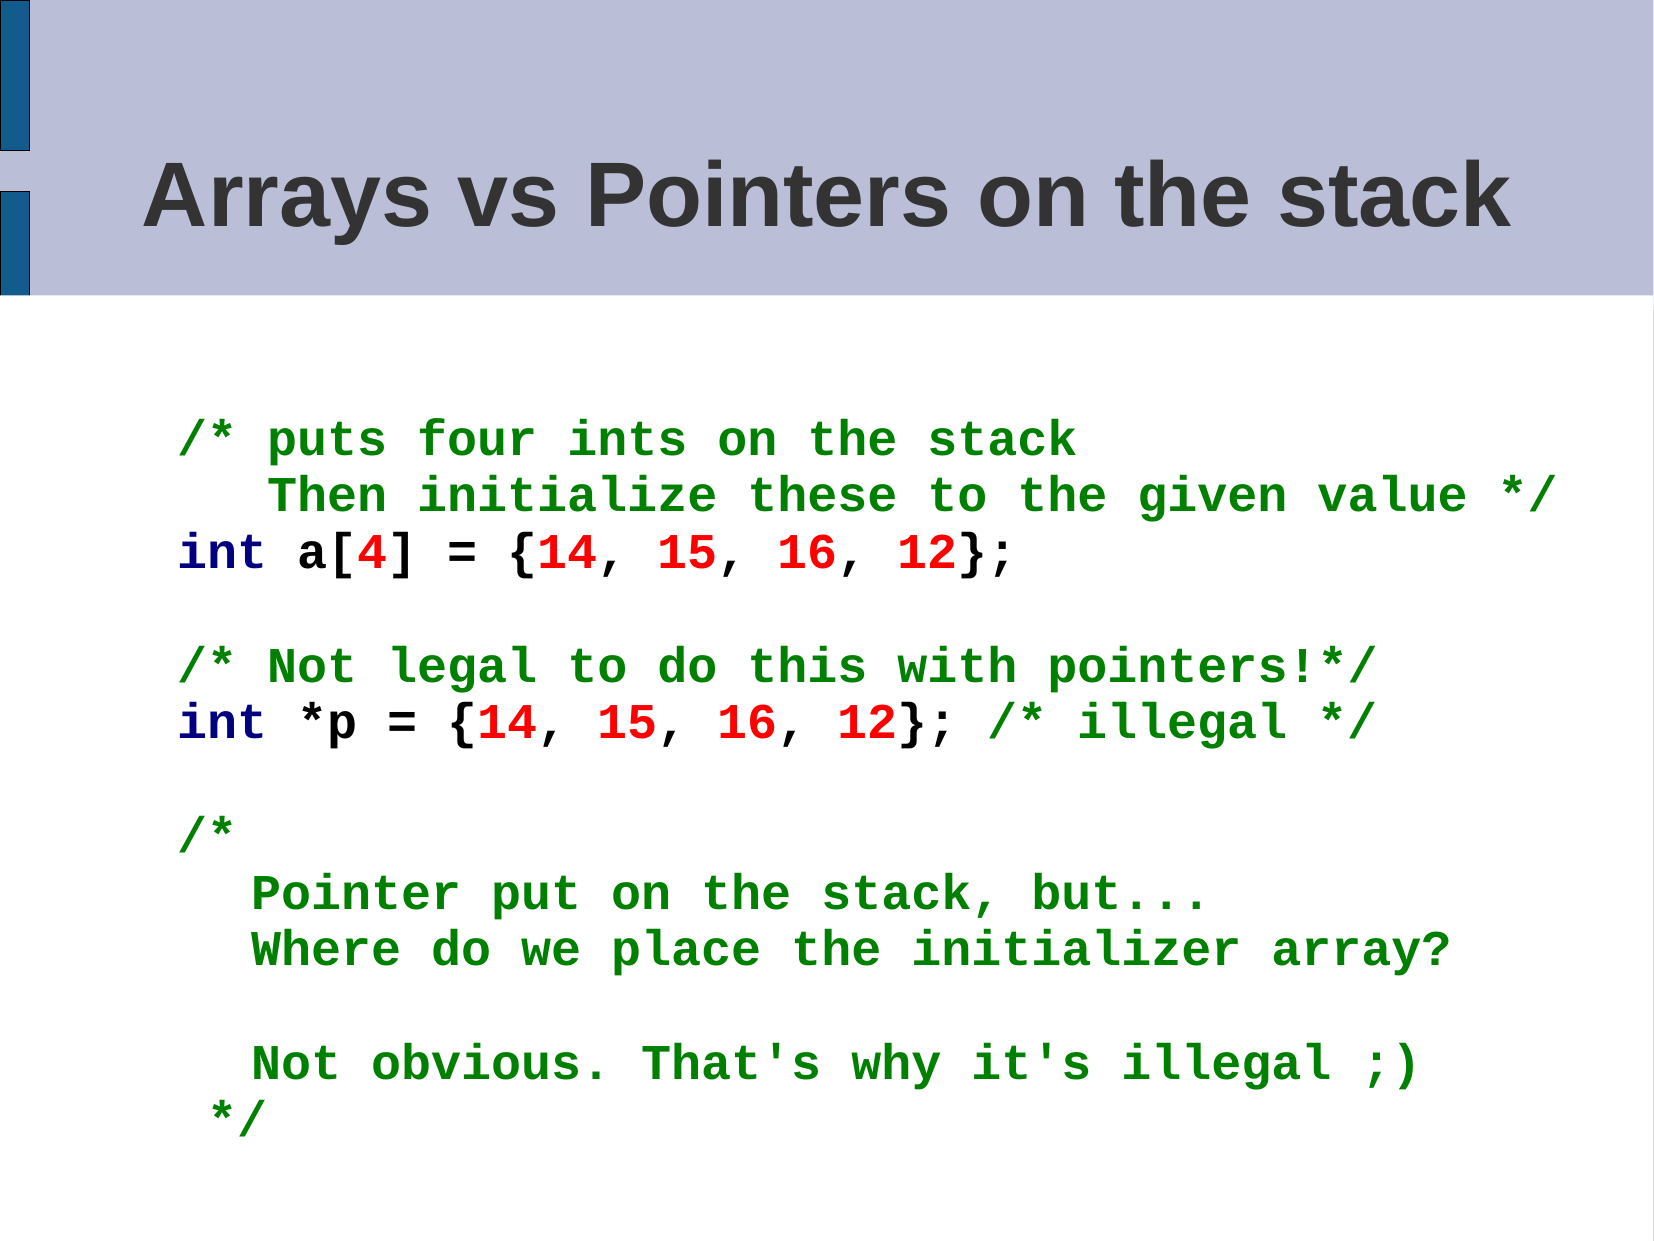

# Arrays vs Pointers on the stack
/* puts four ints on the stack
 Then initialize these to the given value */
int a[4] = {14, 15, 16, 12};
/* Not legal to do this with pointers!*/
int *p = {14, 15, 16, 12}; /* illegal */
/*
	Pointer put on the stack, but...
	Where do we place the initializer array?
	Not obvious. That's why it's illegal ;)
 */